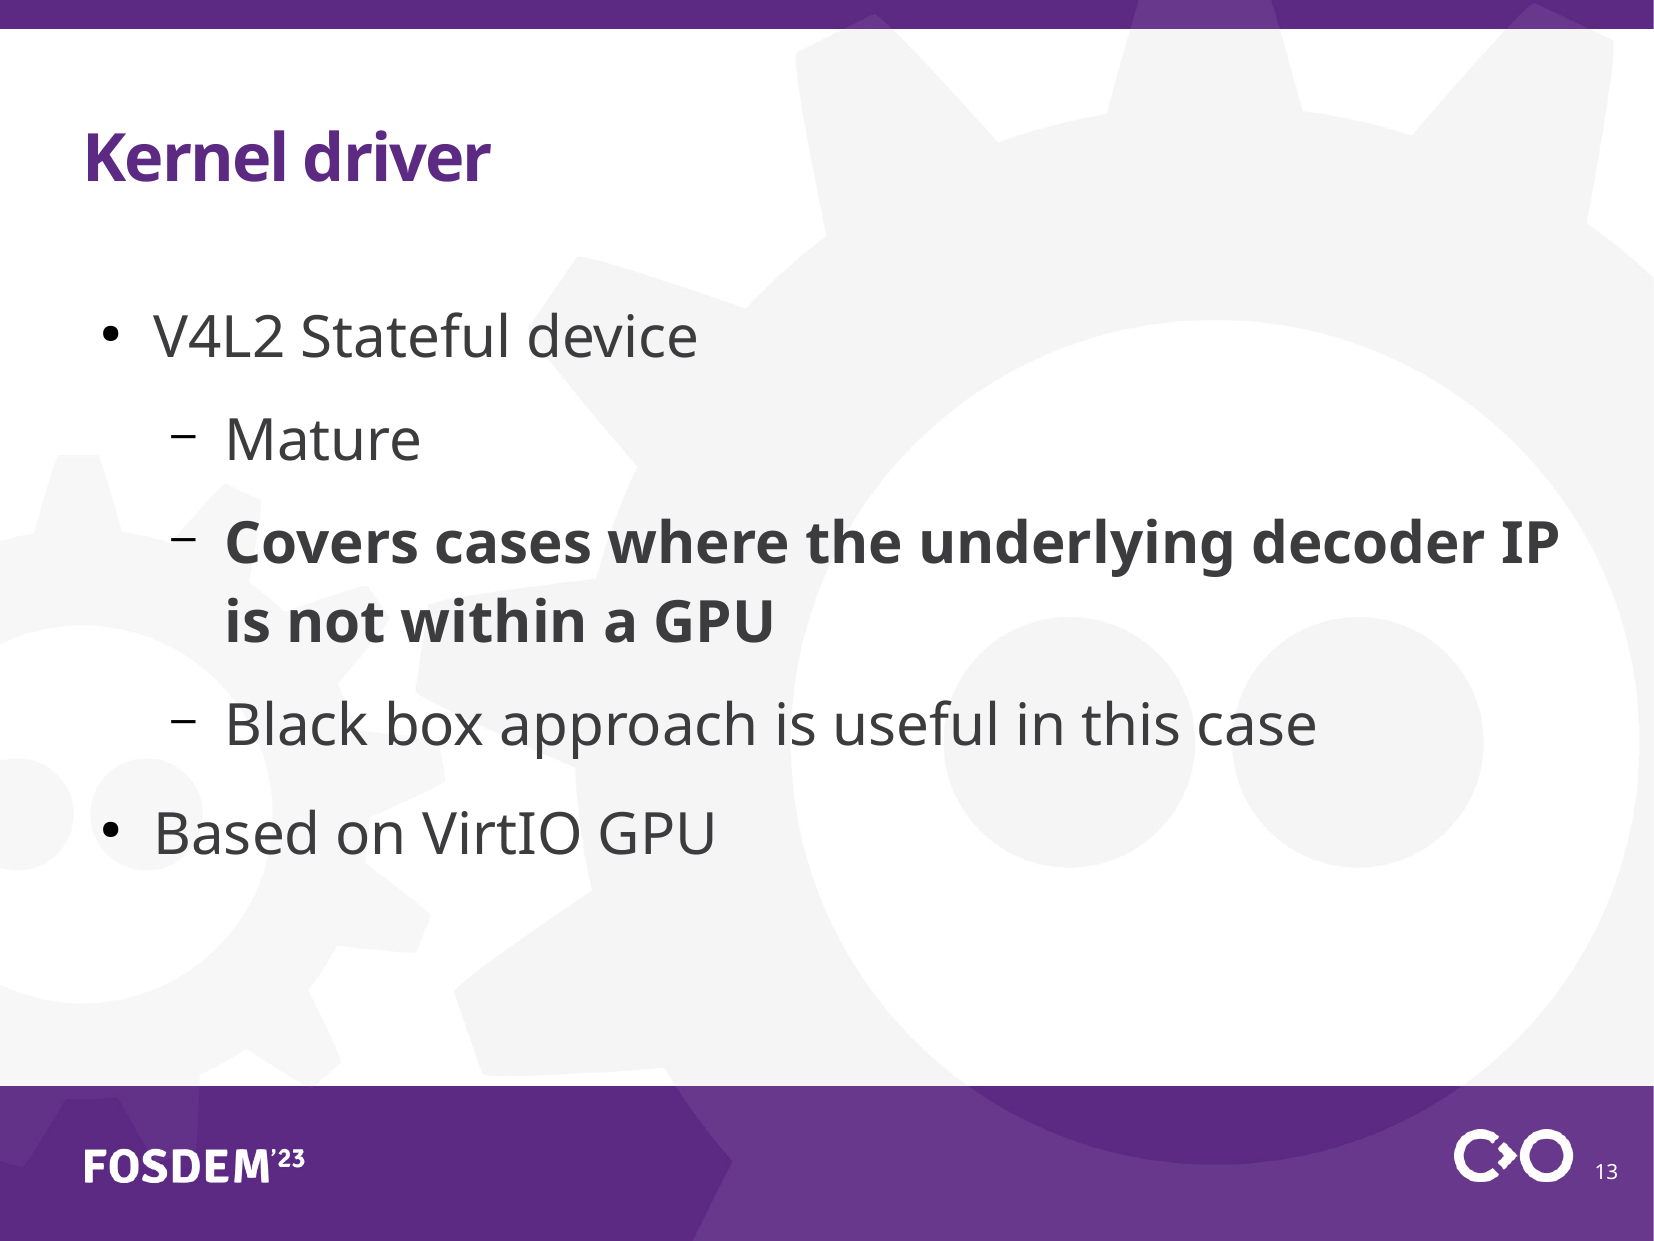

# Kernel driver
V4L2 Stateful device
Mature
Covers cases where the underlying decoder IP is not within a GPU
Black box approach is useful in this case
Based on VirtIO GPU